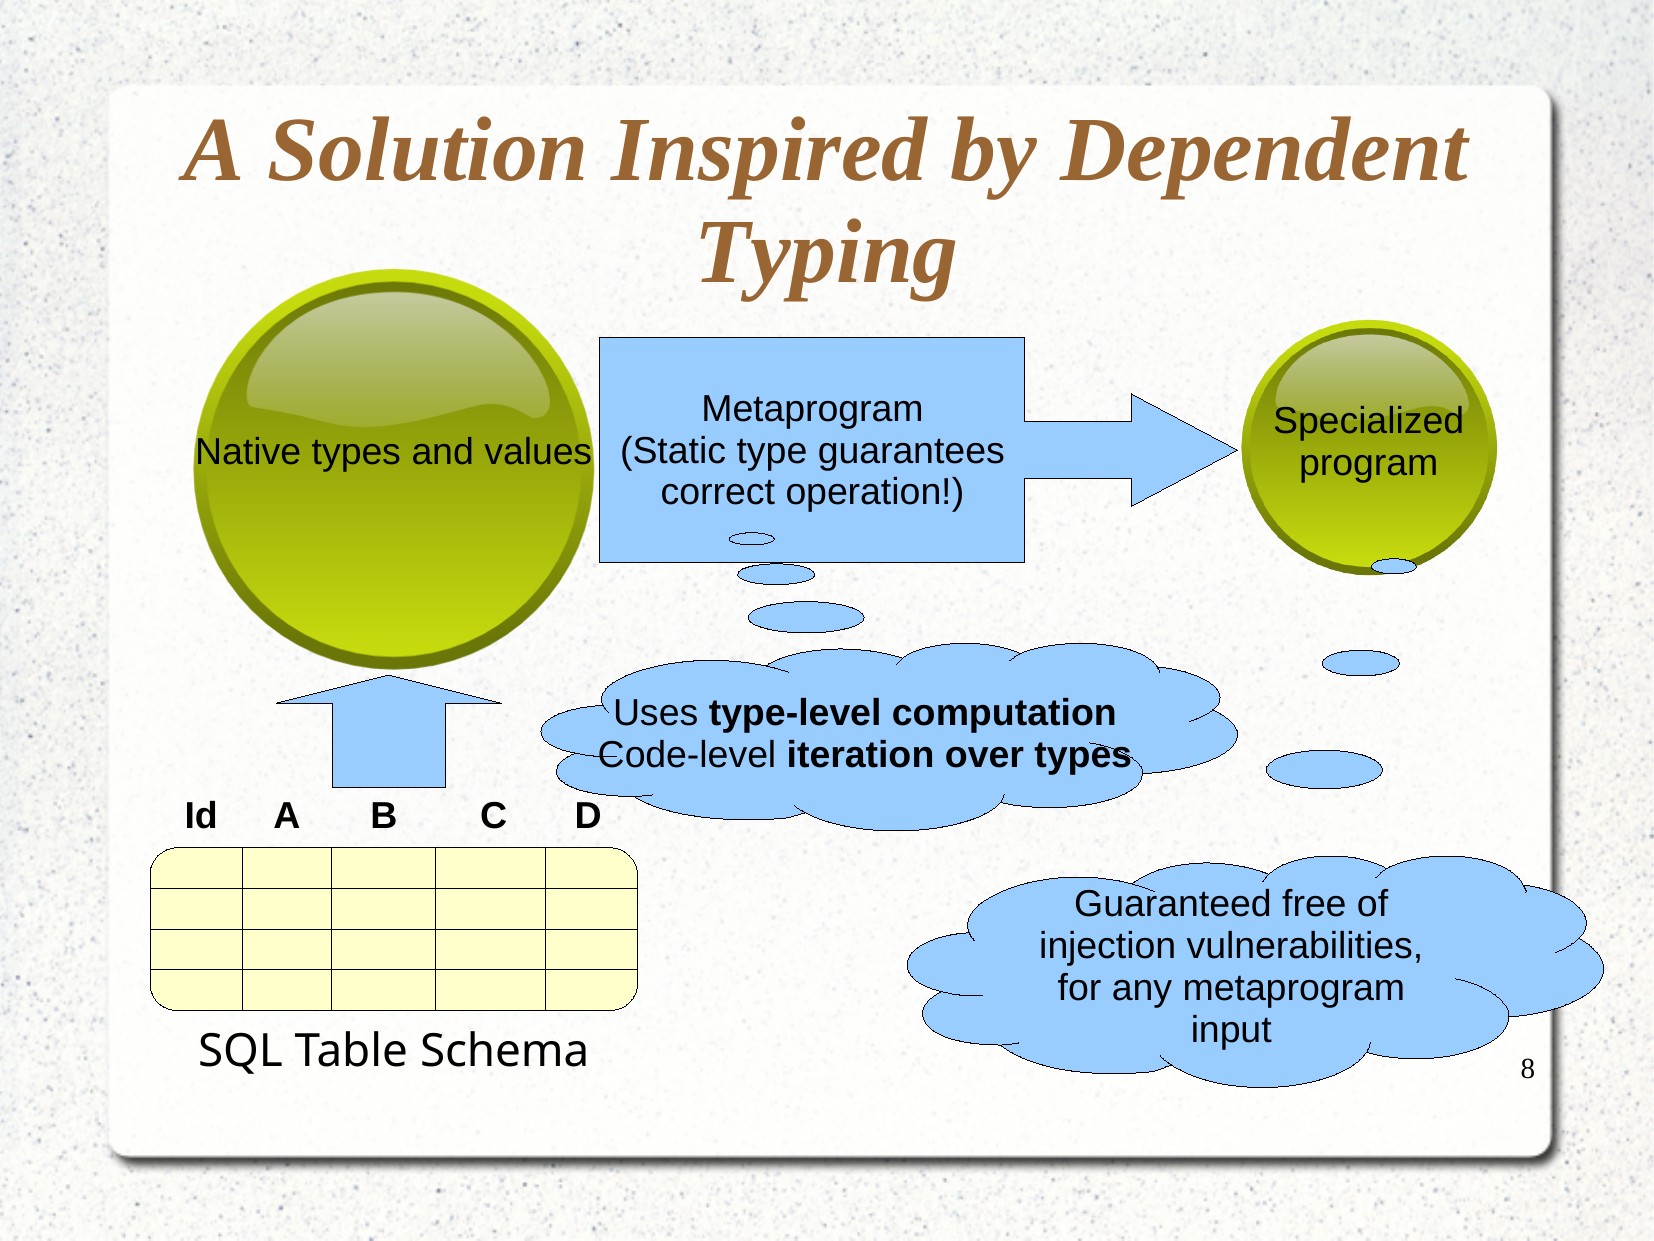

# A Solution Inspired by Dependent Typing
Native types and values
Specialized program
Metaprogram
(Static type guarantees correct operation!)
Uses type-level computation
Code-level iteration over types
Id
A
B
C
D
SQL Table Schema
Guaranteed free of injection vulnerabilities, for any metaprogram input
8